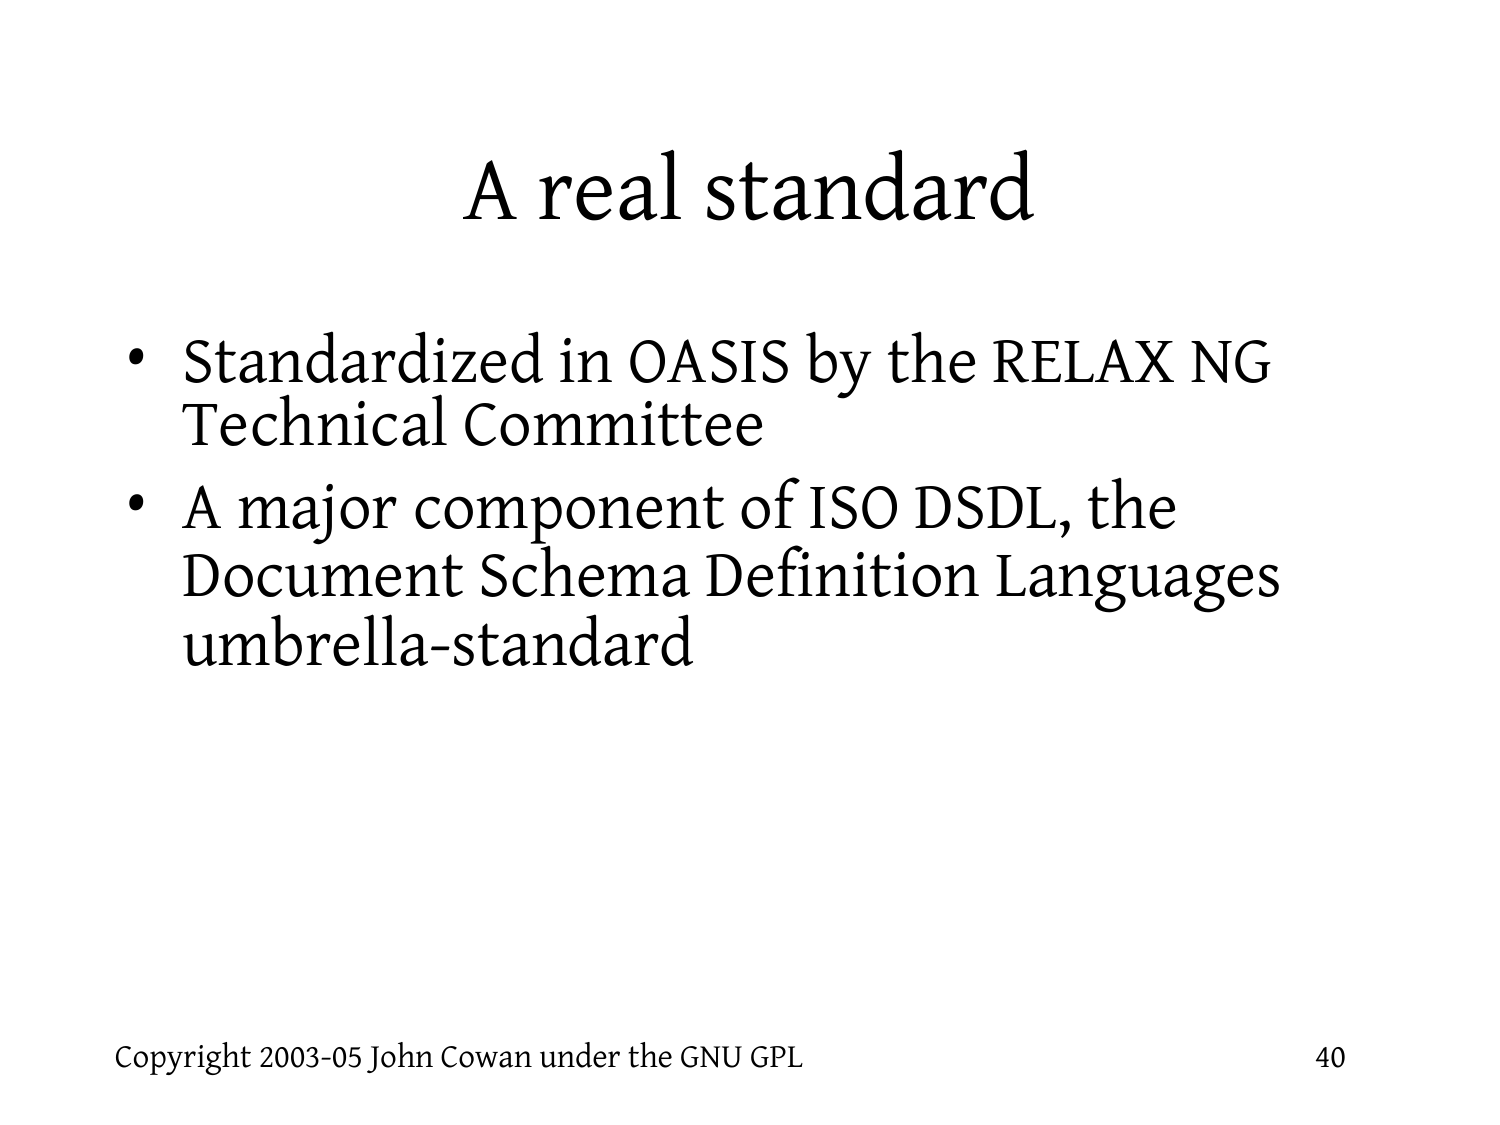

# A real standard
Standardized in OASIS by the RELAX NG Technical Committee
A major component of ISO DSDL, the Document Schema Definition Languages umbrella-standard